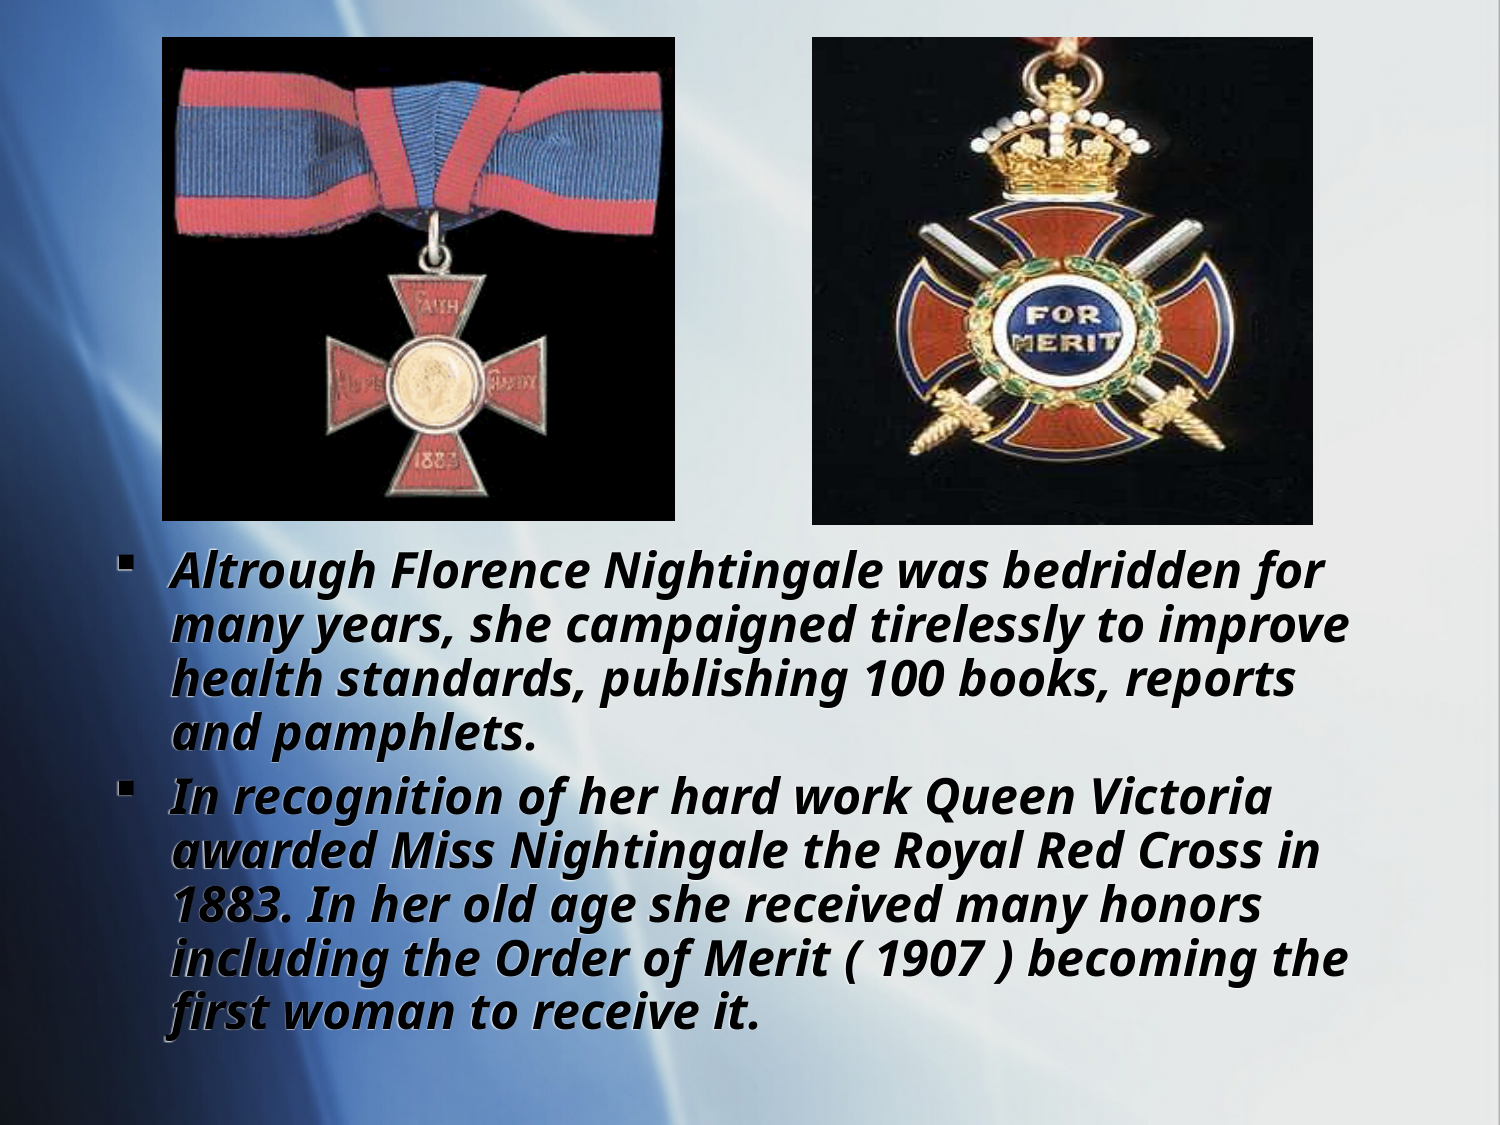

# Altrough Florence Nightingale was bedridden for many years, she campaigned tirelessly to improve health standards, publishing 100 books, reports and pamphlets.
In recognition of her hard work Queen Victoria awarded Miss Nightingale the Royal Red Cross in 1883. In her old age she received many honors including the Order of Merit ( 1907 ) becoming the first woman to receive it.